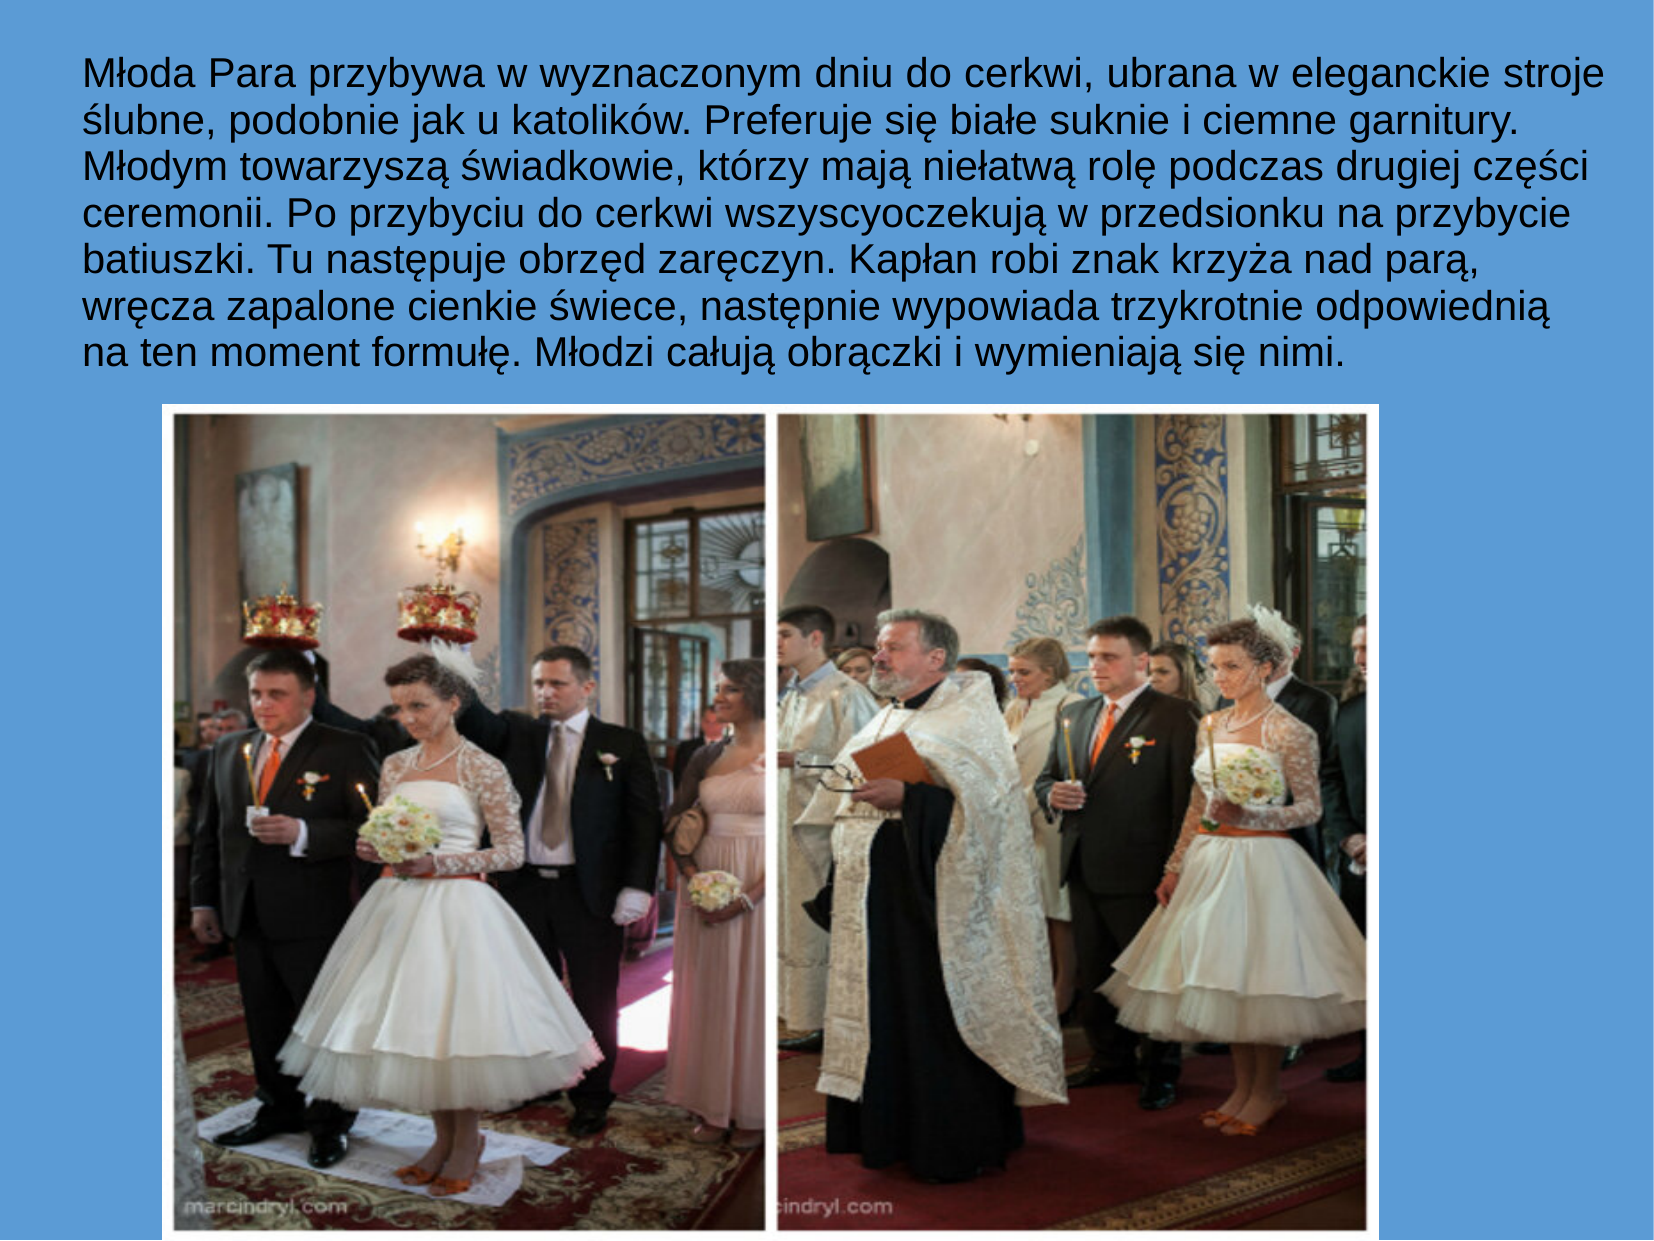

Młoda Para przybywa w wyznaczonym dniu do cerkwi, ubrana w eleganckie stroje
ślubne, podobnie jak u katolików. Preferuje się białe suknie i ciemne garnitury.
Młodym towarzyszą świadkowie, którzy mają niełatwą rolę podczas drugiej części
ceremonii. Po przybyciu do cerkwi wszyscyoczekują w przedsionku na przybycie
batiuszki. Tu następuje obrzęd zaręczyn. Kapłan robi znak krzyża nad parą,
wręcza zapalone cienkie świece, następnie wypowiada trzykrotnie odpowiednią
na ten moment formułę. Młodzi całują obrączki i wymieniają się nimi.